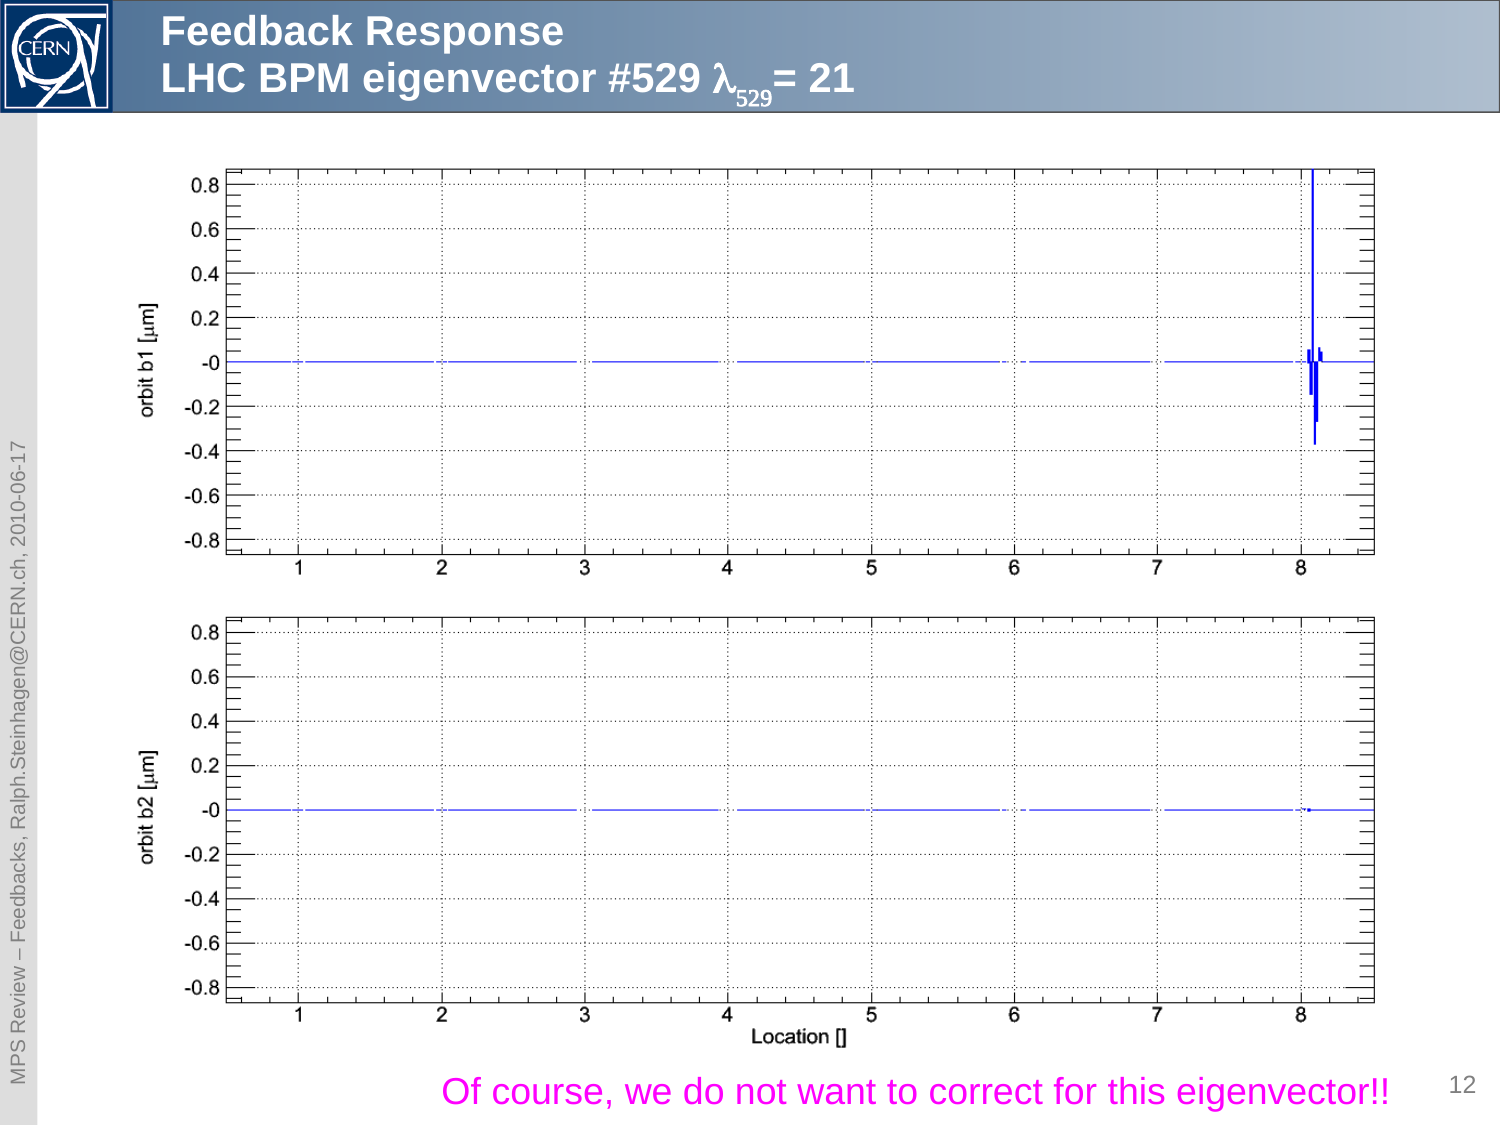

# Feedback Response LHC BPM eigenvector #529 l529= 21
Of course, we do not want to correct for this eigenvector!!